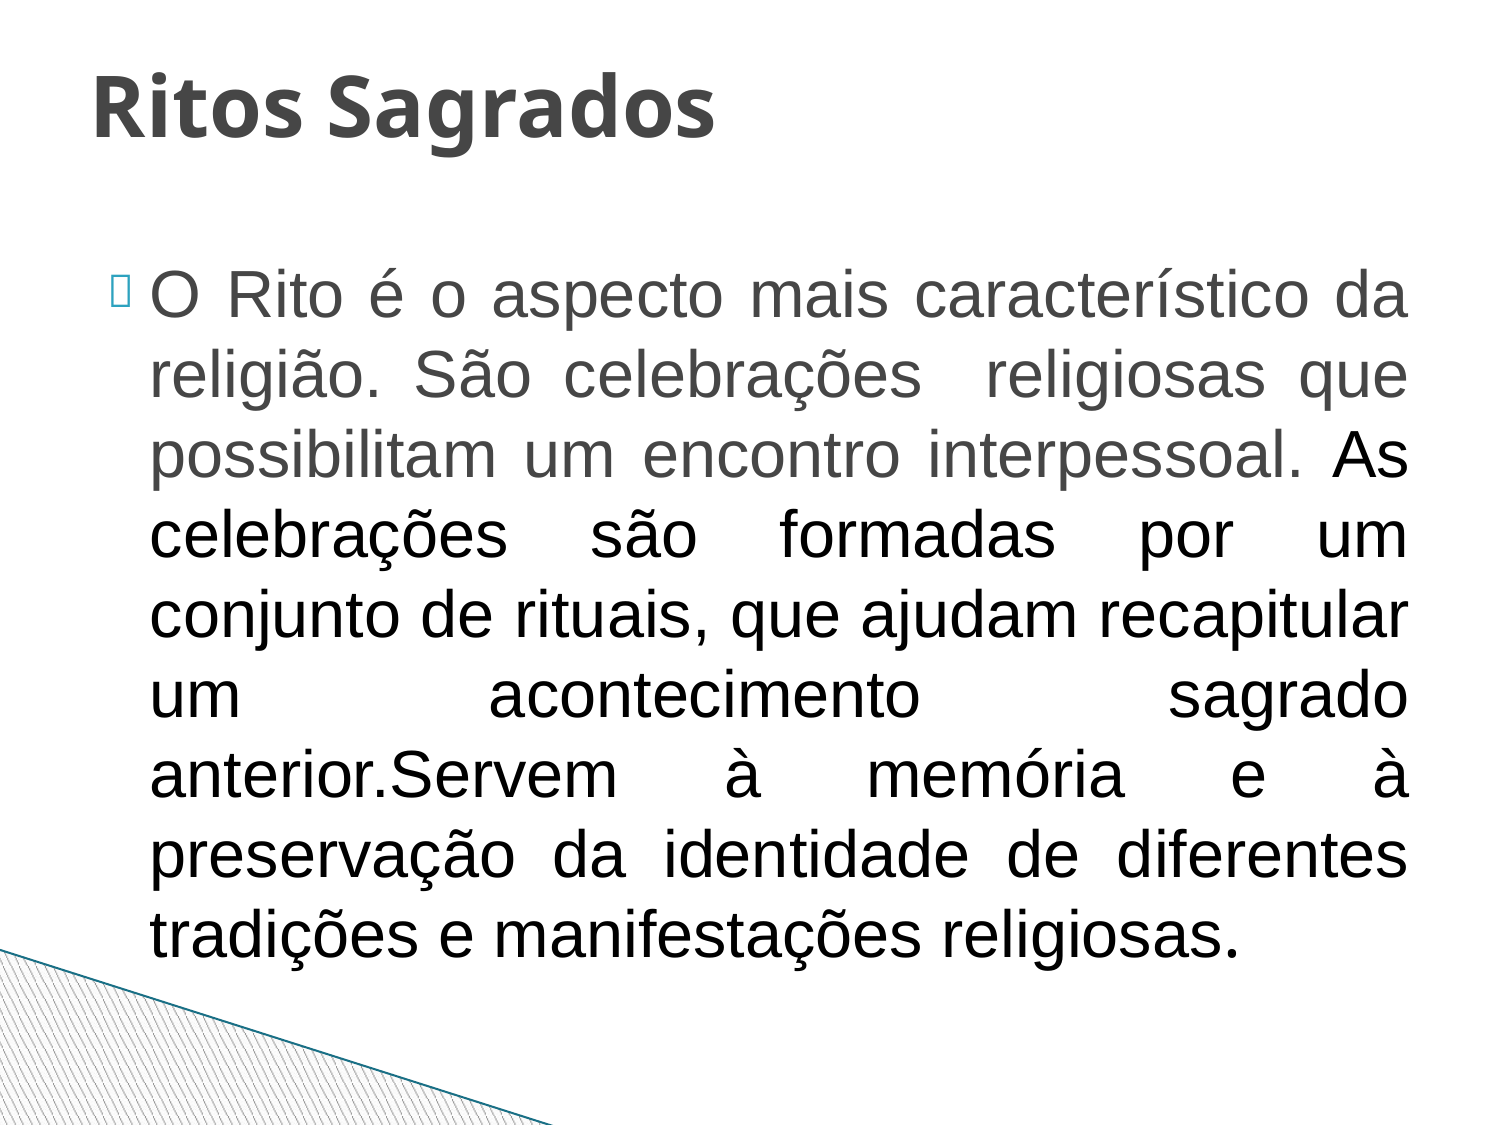

Ritos Sagrados
# O Rito é o aspecto mais característico da religião. São celebrações religiosas que possibilitam um encontro interpessoal. As celebrações são formadas por um conjunto de rituais, que ajudam recapitular um acontecimento sagrado anterior.Servem à memória e à preservação da identidade de diferentes tradições e manifestações religiosas.